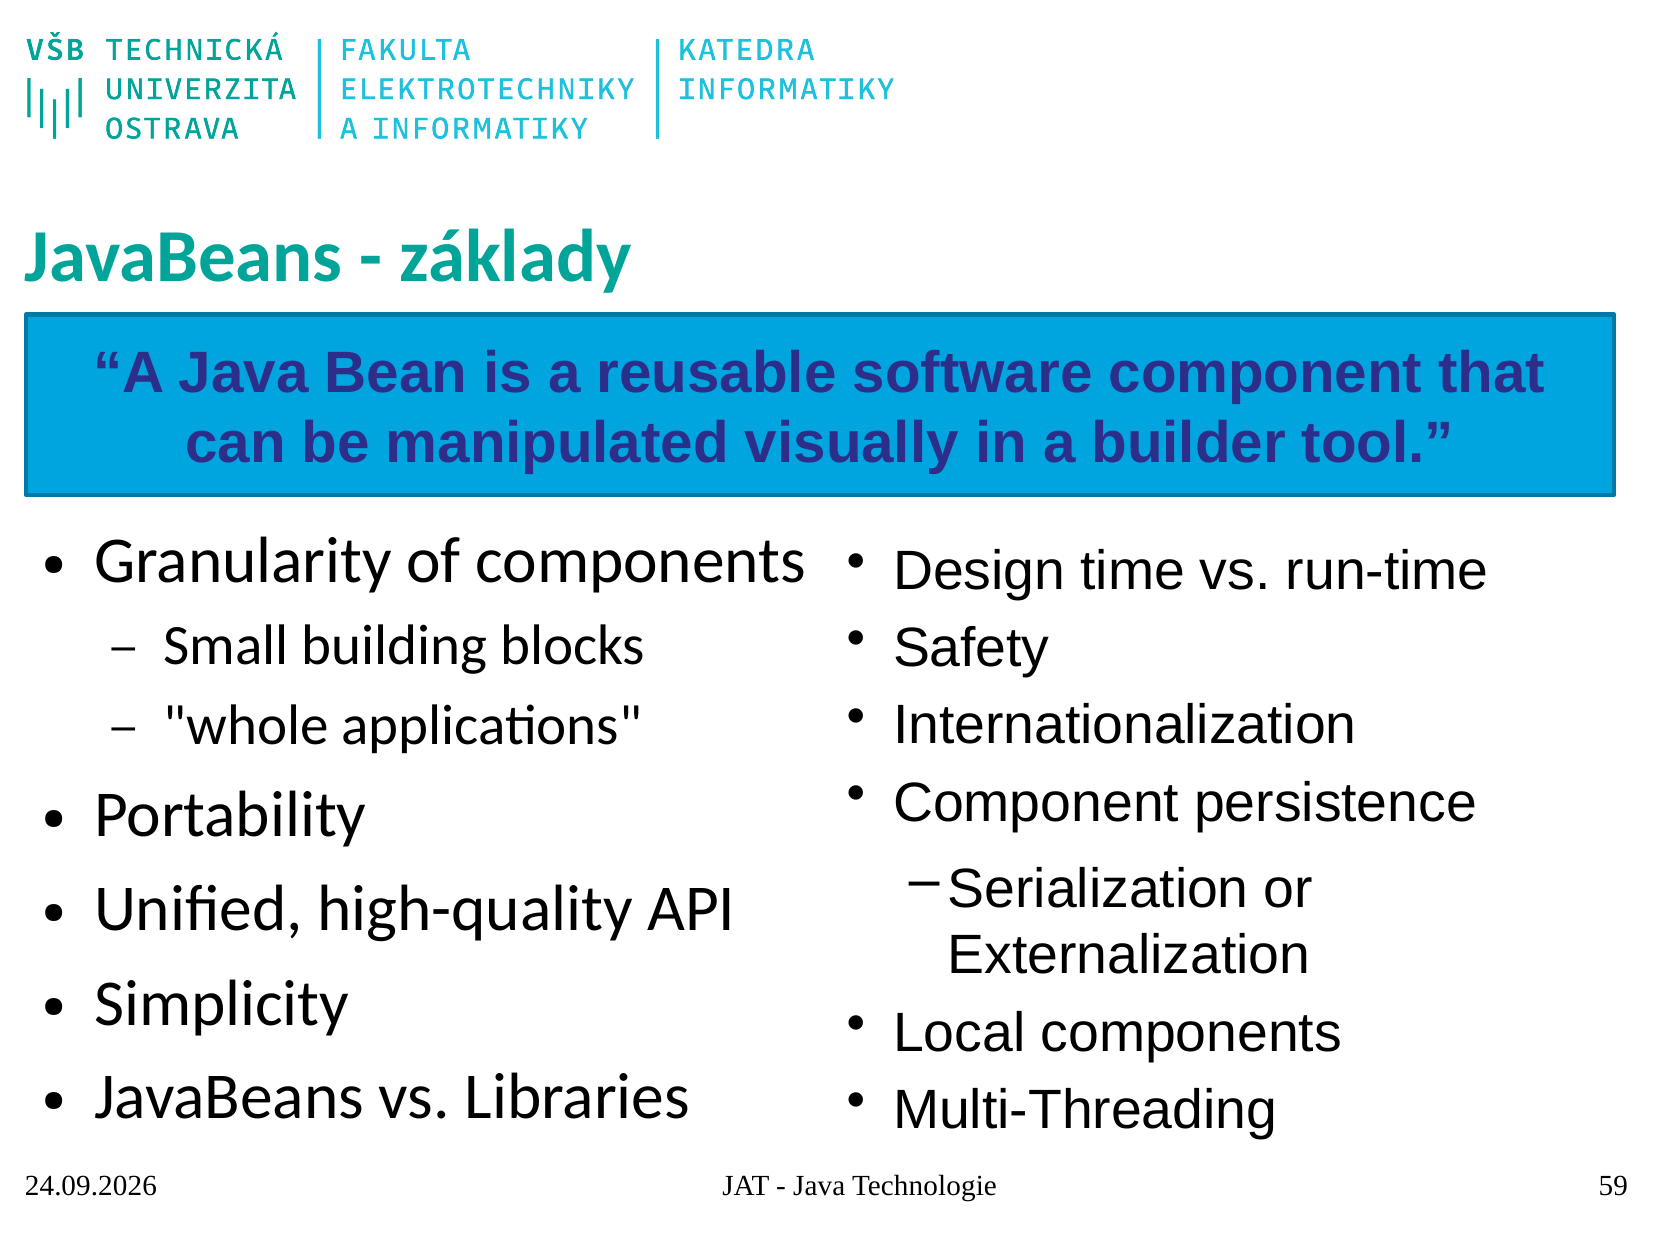

JavaBeans - základy
“A Java Bean is a reusable software component that can be manipulated visually in a builder tool.”
# Granularity of components
Small building blocks
"whole applications"
Portability
Unified, high-quality API
Simplicity
JavaBeans vs. Libraries
Design time vs. run-time
Safety
Internationalization
Component persistence
Serialization or Externalization
Local components
Multi-Threading
JAT - Java Technologie
59